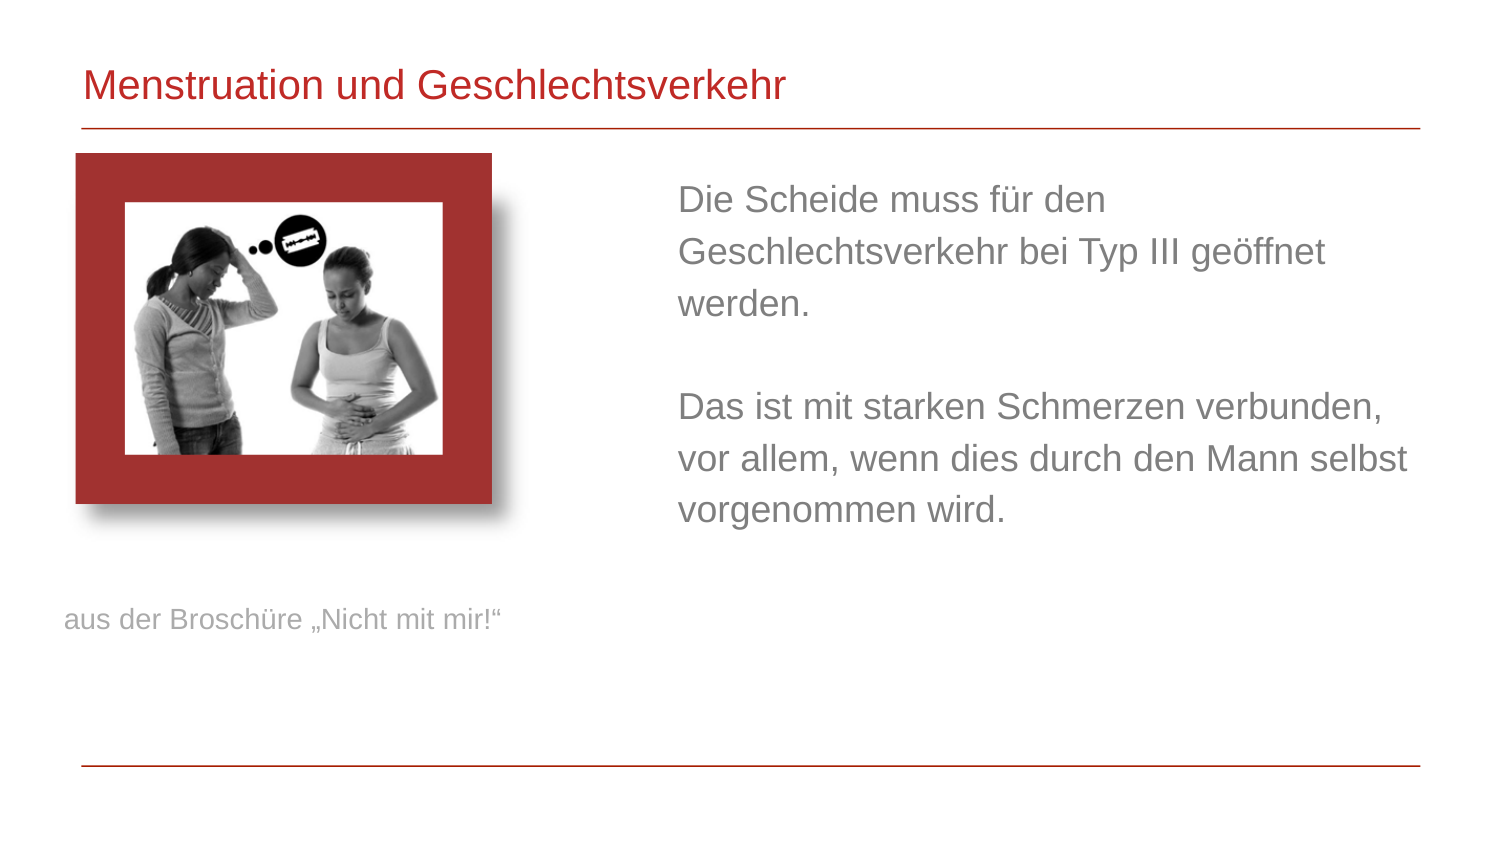

Menstruation und Geschlechtsverkehr
Die Scheide muss für den Geschlechtsverkehr bei Typ III geöffnet werden.
Das ist mit starken Schmerzen verbunden, vor allem, wenn dies durch den Mann selbst vorgenommen wird.
aus der Broschüre „Nicht mit mir!“